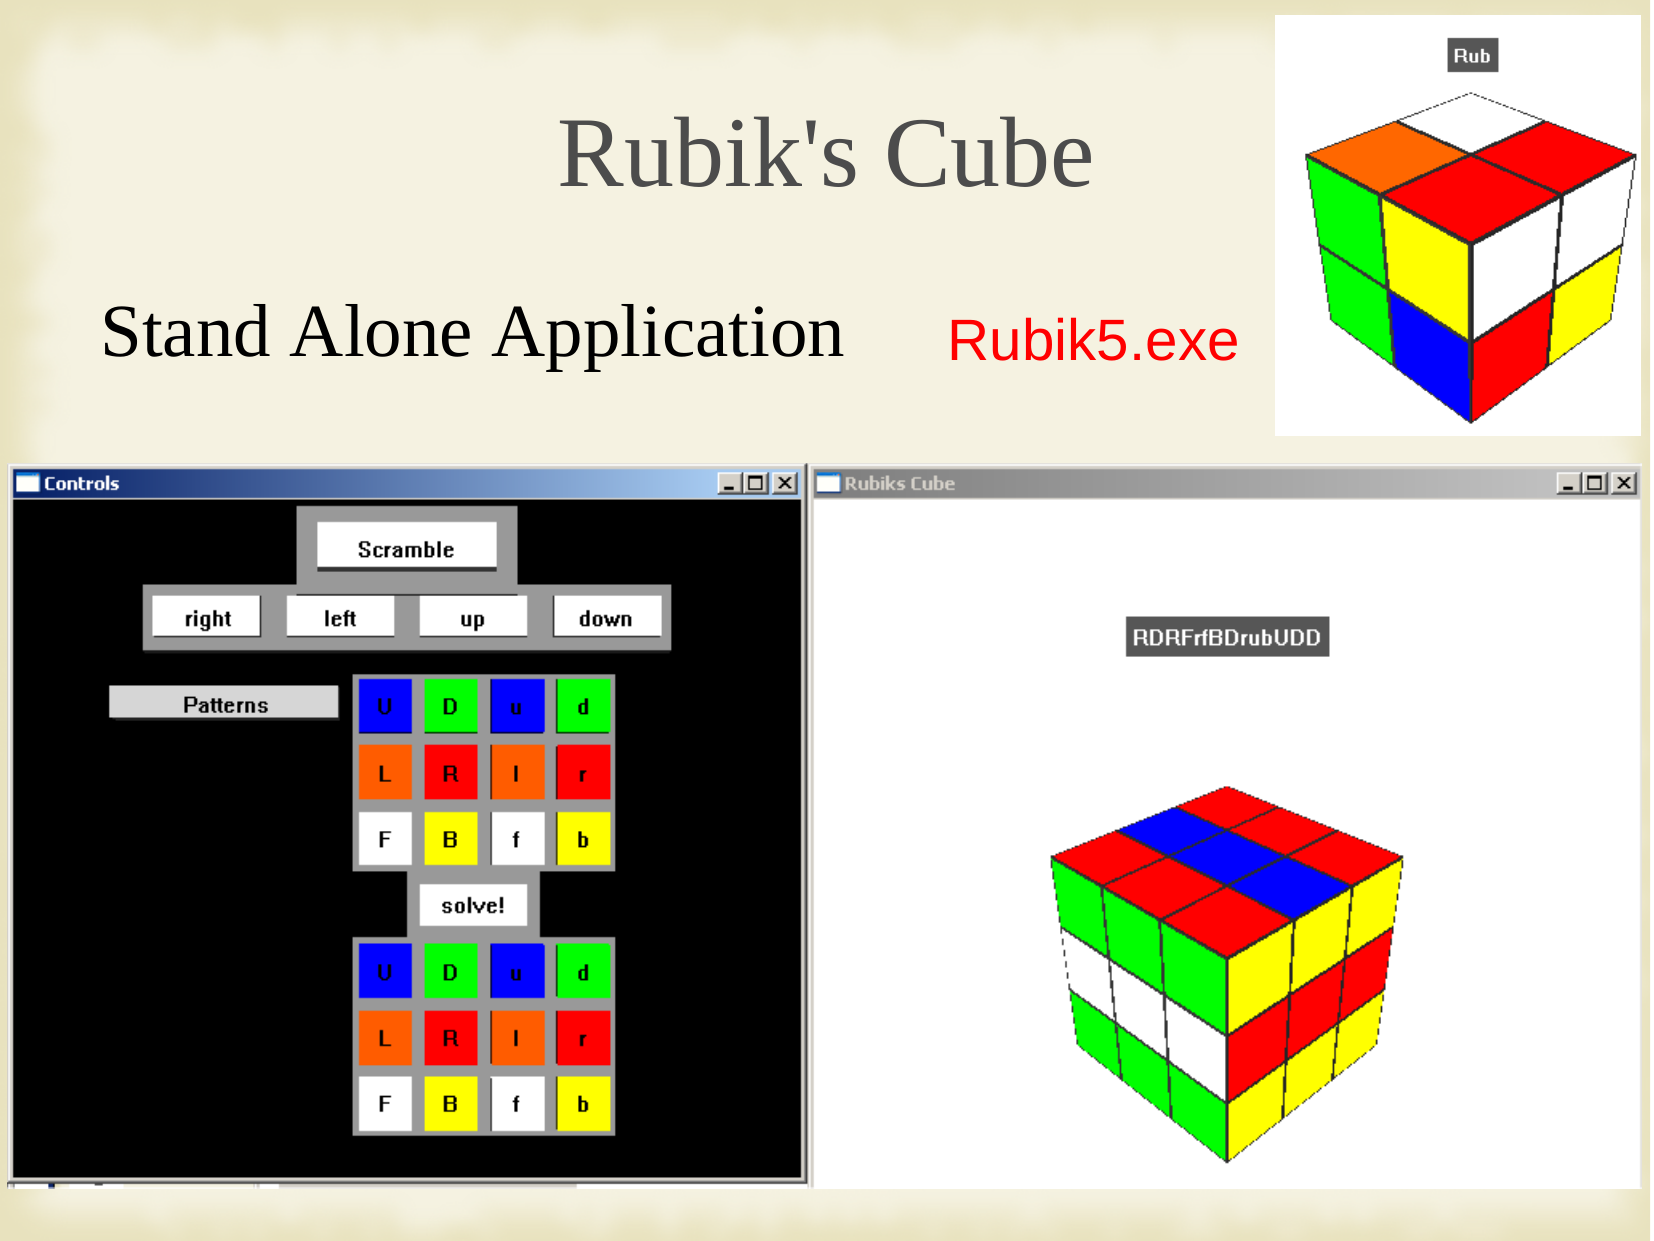

# Rubik's Cube
Stand Alone Application
Rubik5.exe